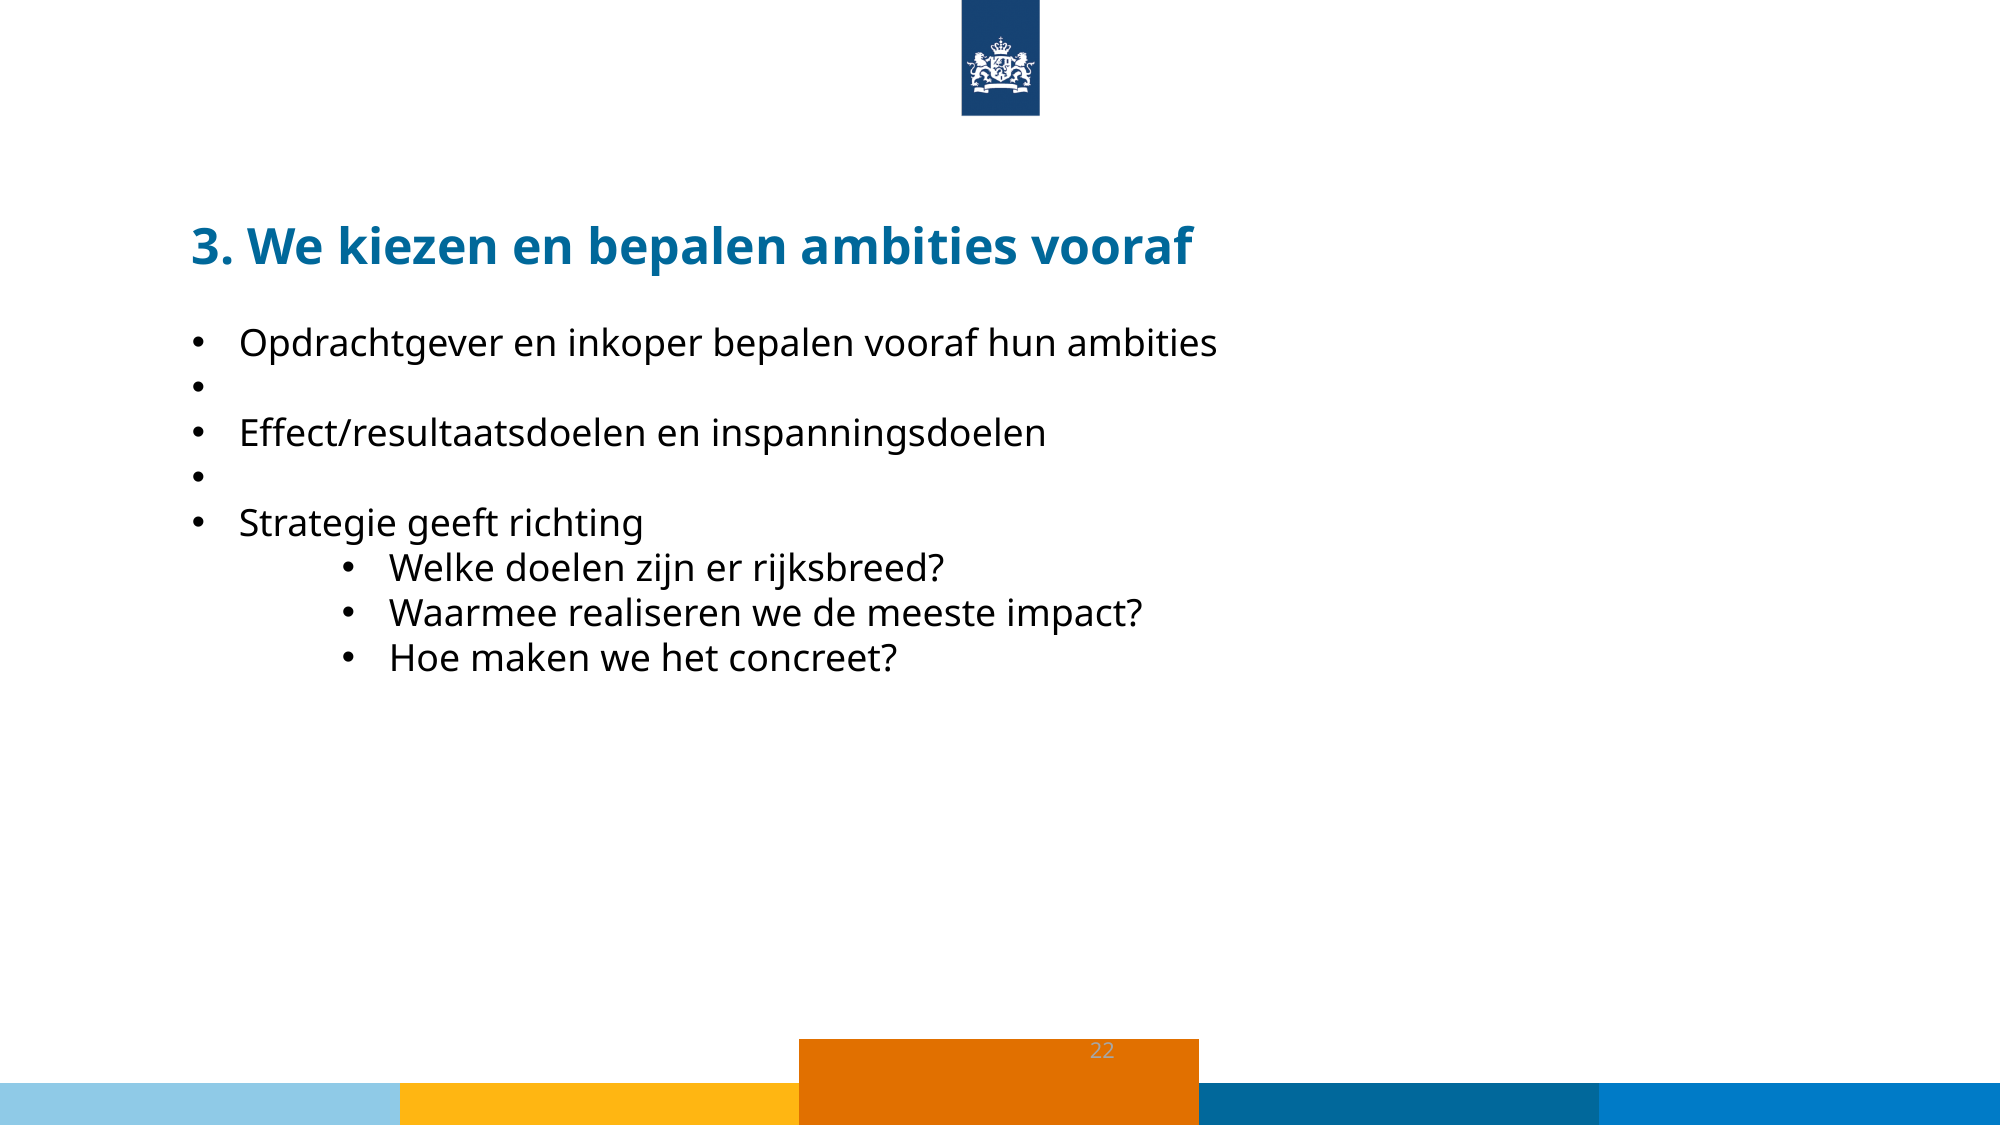

3. We kiezen en bepalen ambities vooraf
Opdrachtgever en inkoper bepalen vooraf hun ambities
Effect/resultaatsdoelen en inspanningsdoelen
Strategie geeft richting
Welke doelen zijn er rijksbreed?
Waarmee realiseren we de meeste impact?
Hoe maken we het concreet?